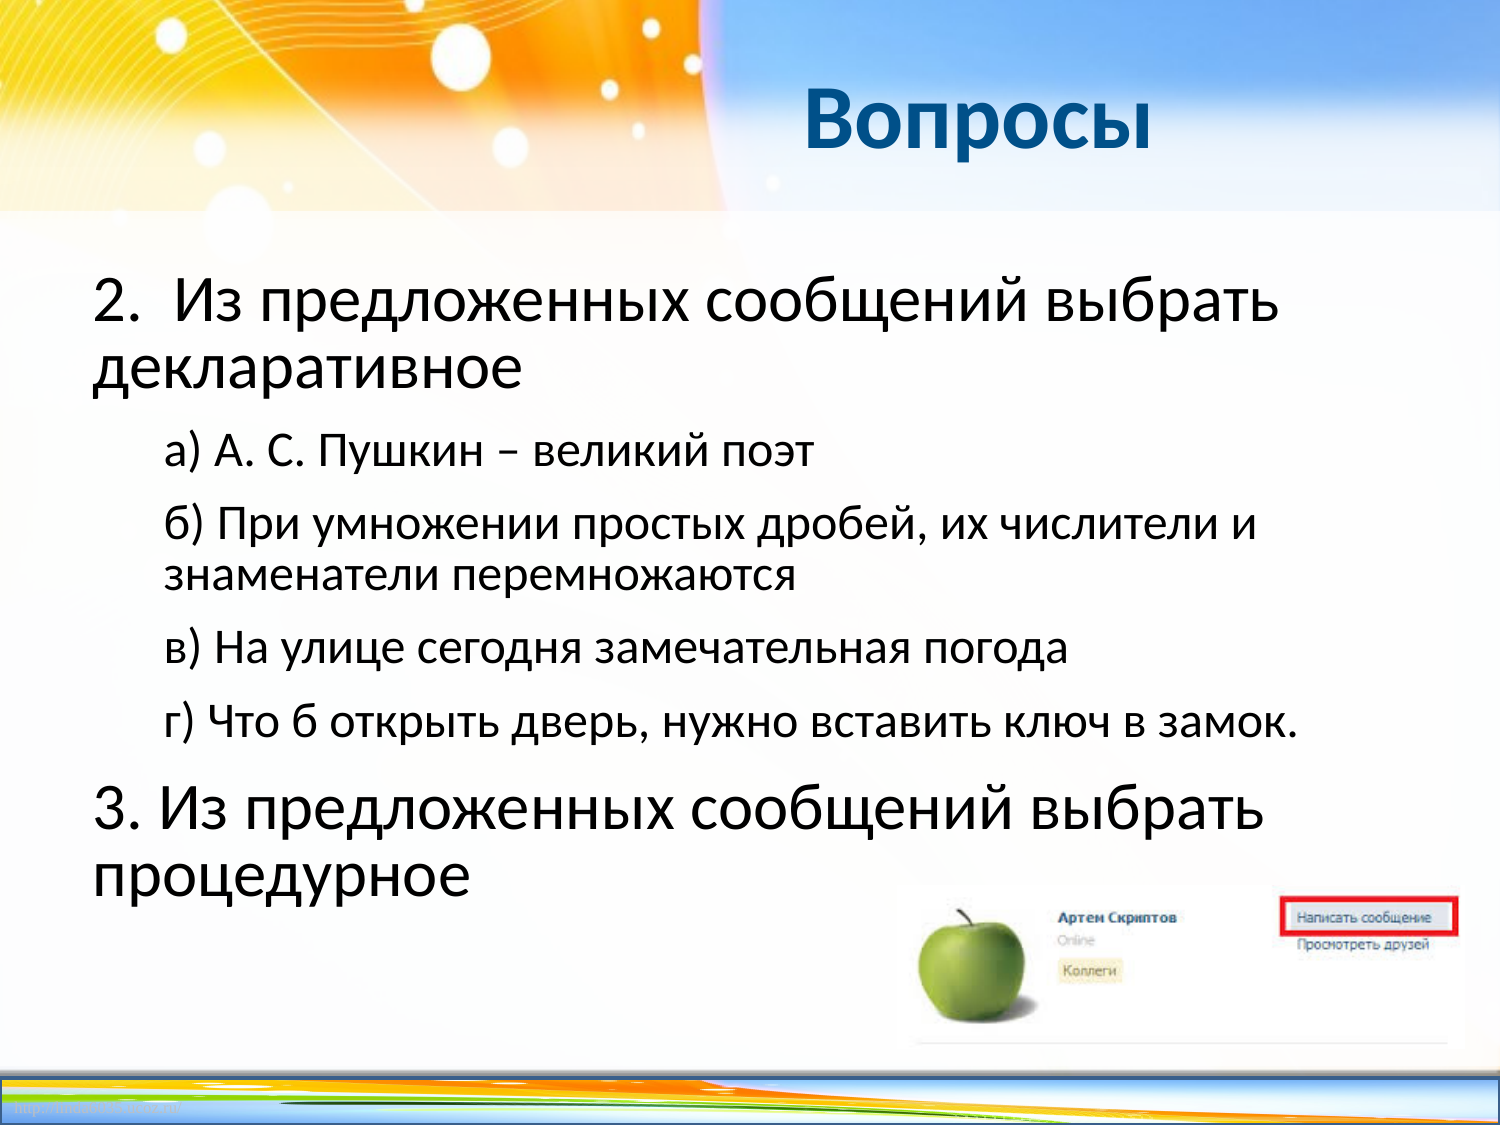

# Вопросы
 Из предложенных сообщений выбрать декларативное
 А. С. Пушкин – великий поэт
 При умножении простых дробей, их числители и знаменатели перемножаются
 На улице сегодня замечательная погода
 Что б открыть дверь, нужно вставить ключ в замок.
 Из предложенных сообщений выбрать процедурное